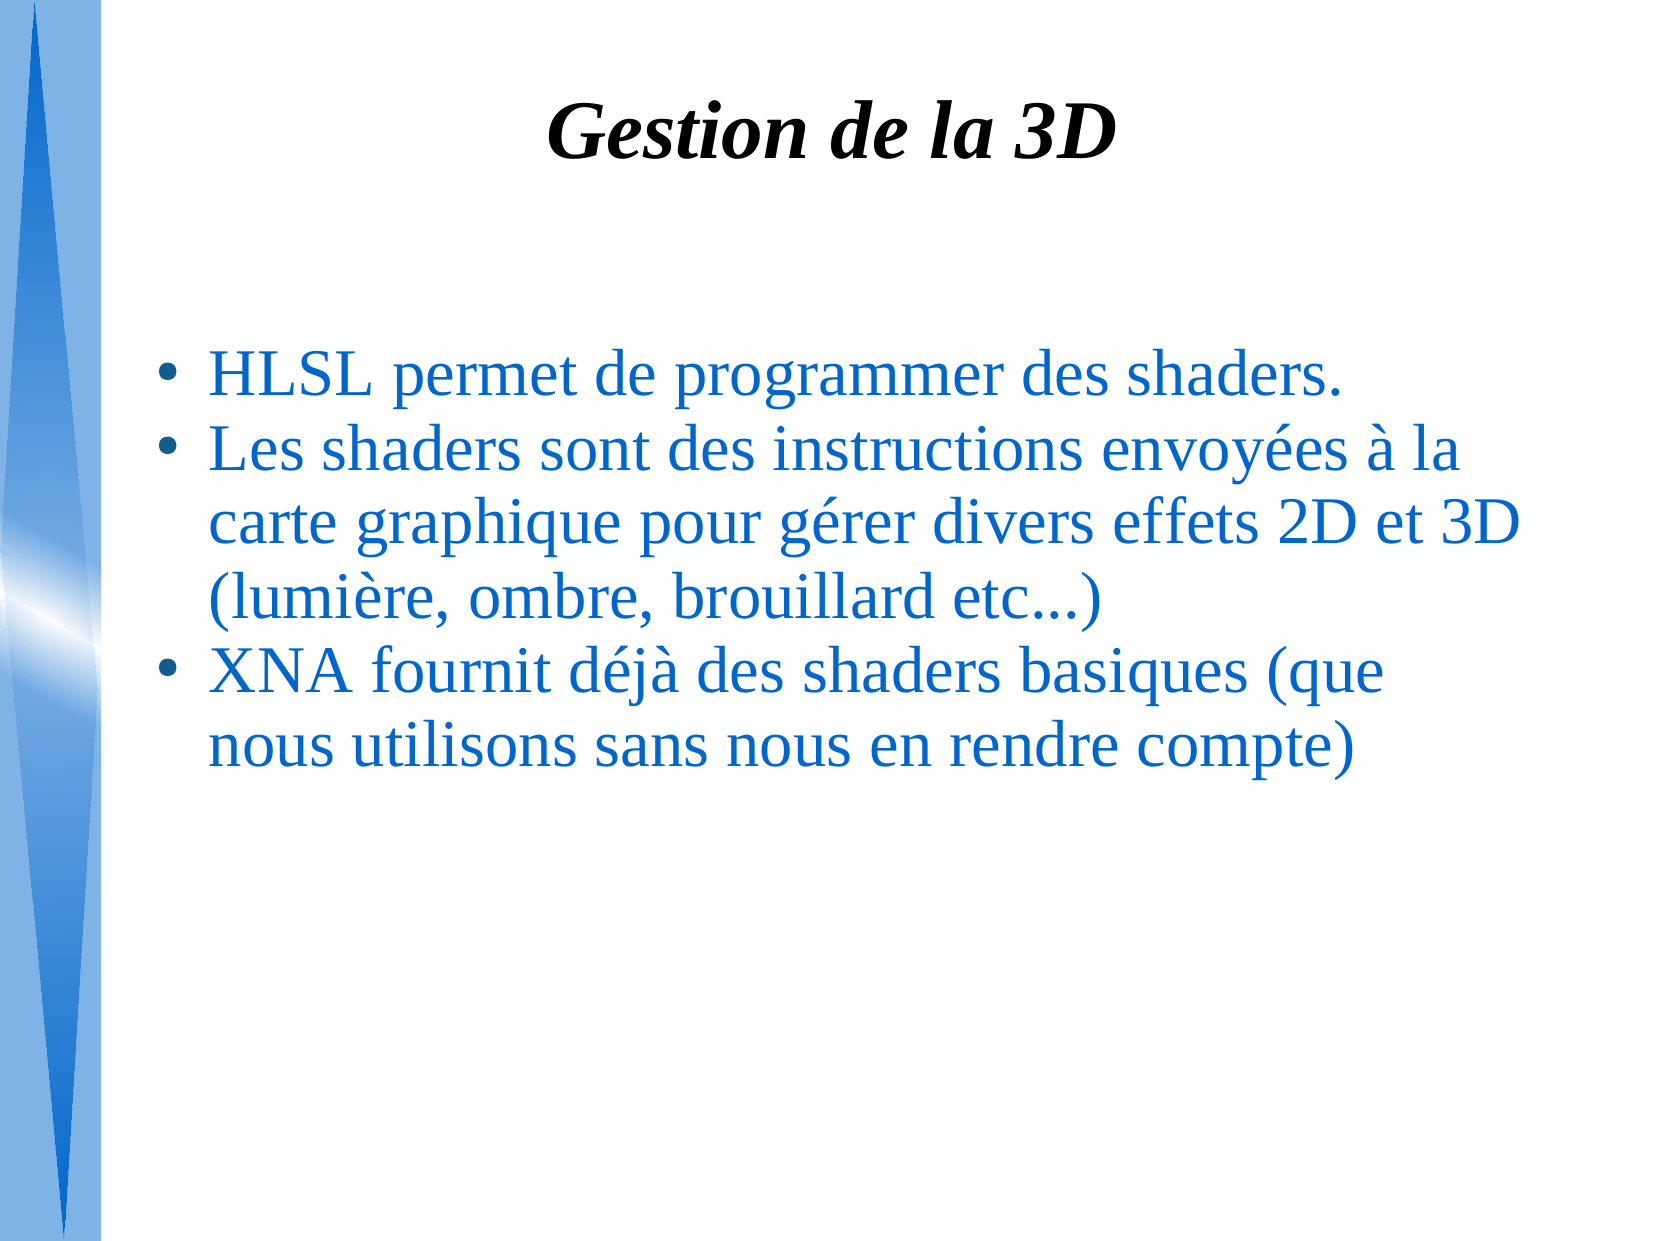

# Gestion de la 3D
HLSL permet de programmer des shaders.
Les shaders sont des instructions envoyées à la carte graphique pour gérer divers effets 2D et 3D (lumière, ombre, brouillard etc...)
XNA fournit déjà des shaders basiques (que nous utilisons sans nous en rendre compte)